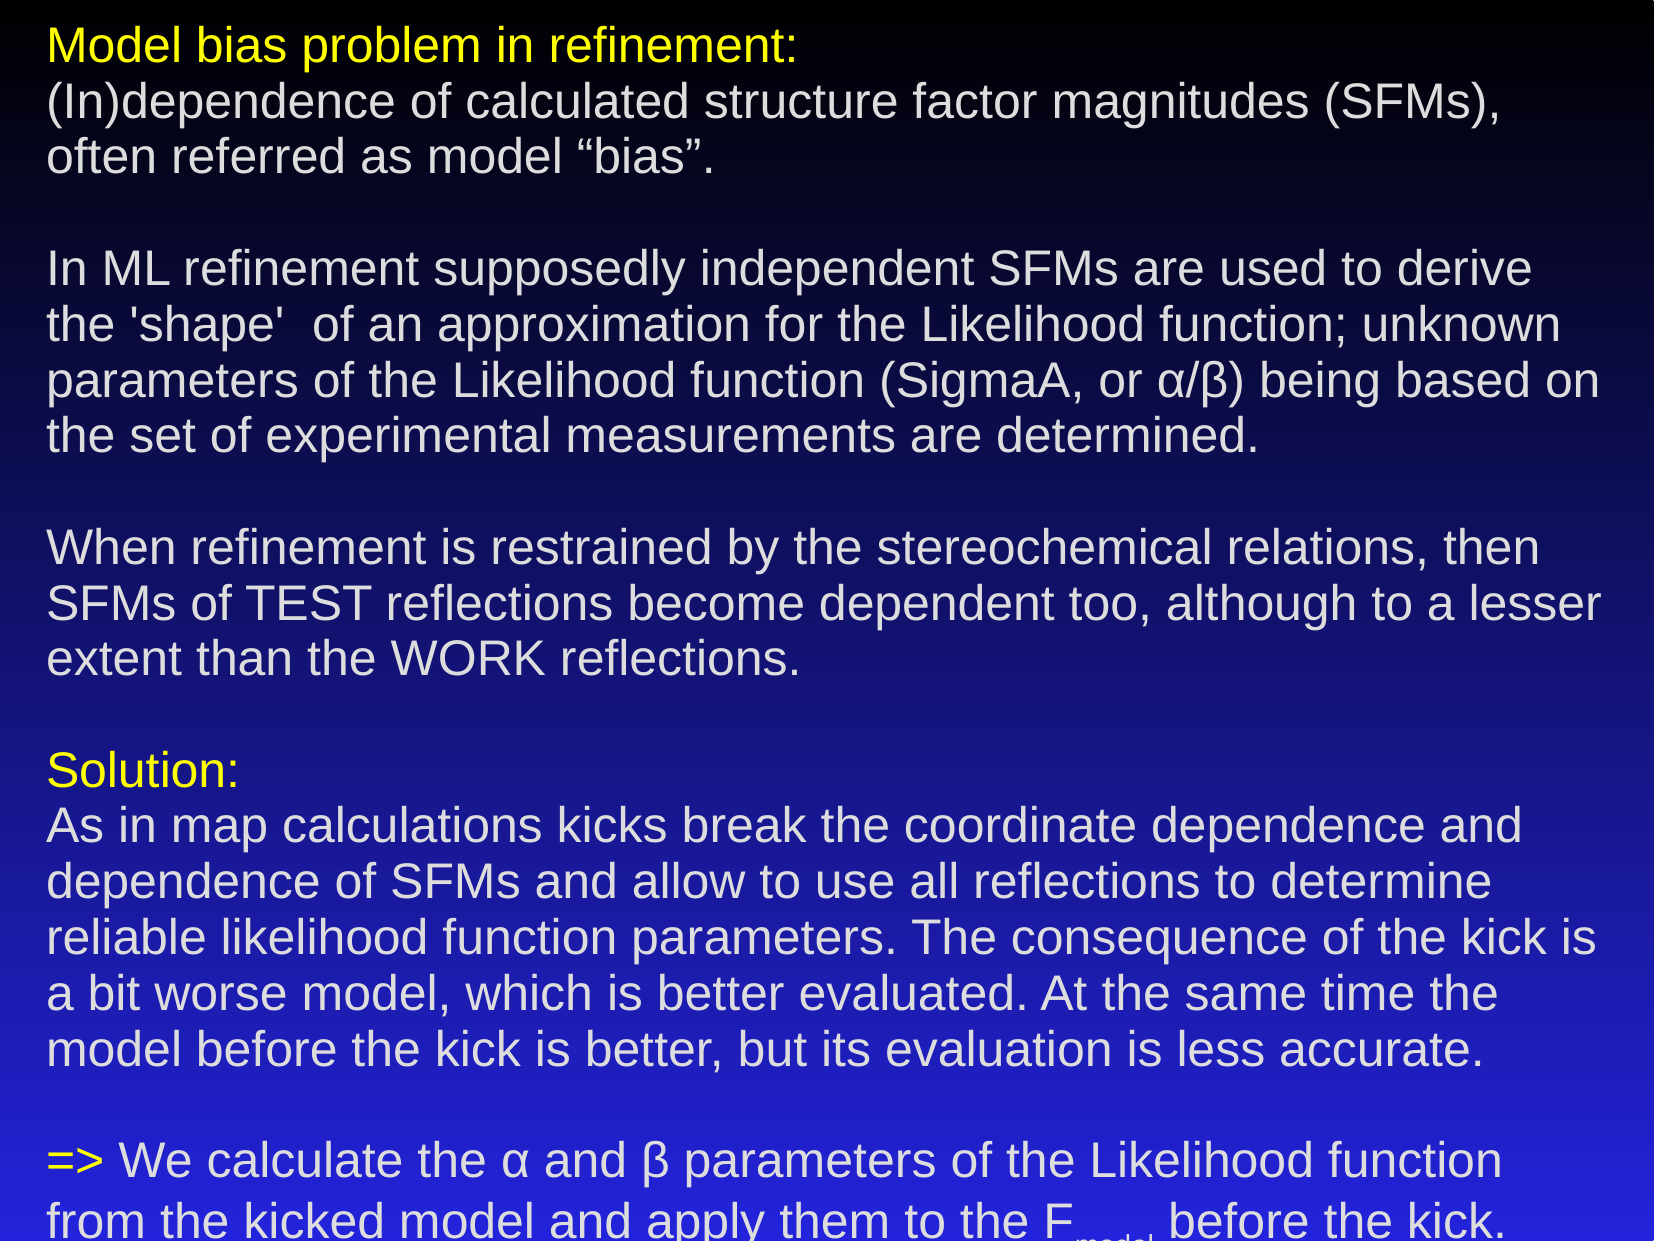

Model bias problem in refinement:
(In)dependence of calculated structure factor magnitudes (SFMs), often referred as model “bias”.
In ML refinement supposedly independent SFMs are used to derive the 'shape' of an approximation for the Likelihood function; unknown parameters of the Likelihood function (SigmaA, or α/β) being based on the set of experimental measurements are determined.
When refinement is restrained by the stereochemical relations, then SFMs of TEST reflections become dependent too, although to a lesser extent than the WORK reflections.
Solution:
As in map calculations kicks break the coordinate dependence and dependence of SFMs and allow to use all reflections to determine reliable likelihood function parameters. The consequence of the kick is a bit worse model, which is better evaluated. At the same time the model before the kick is better, but its evaluation is less accurate.
=> We calculate the α and β parameters of the Likelihood function from the kicked model and apply them to the Fmodel before the kick.